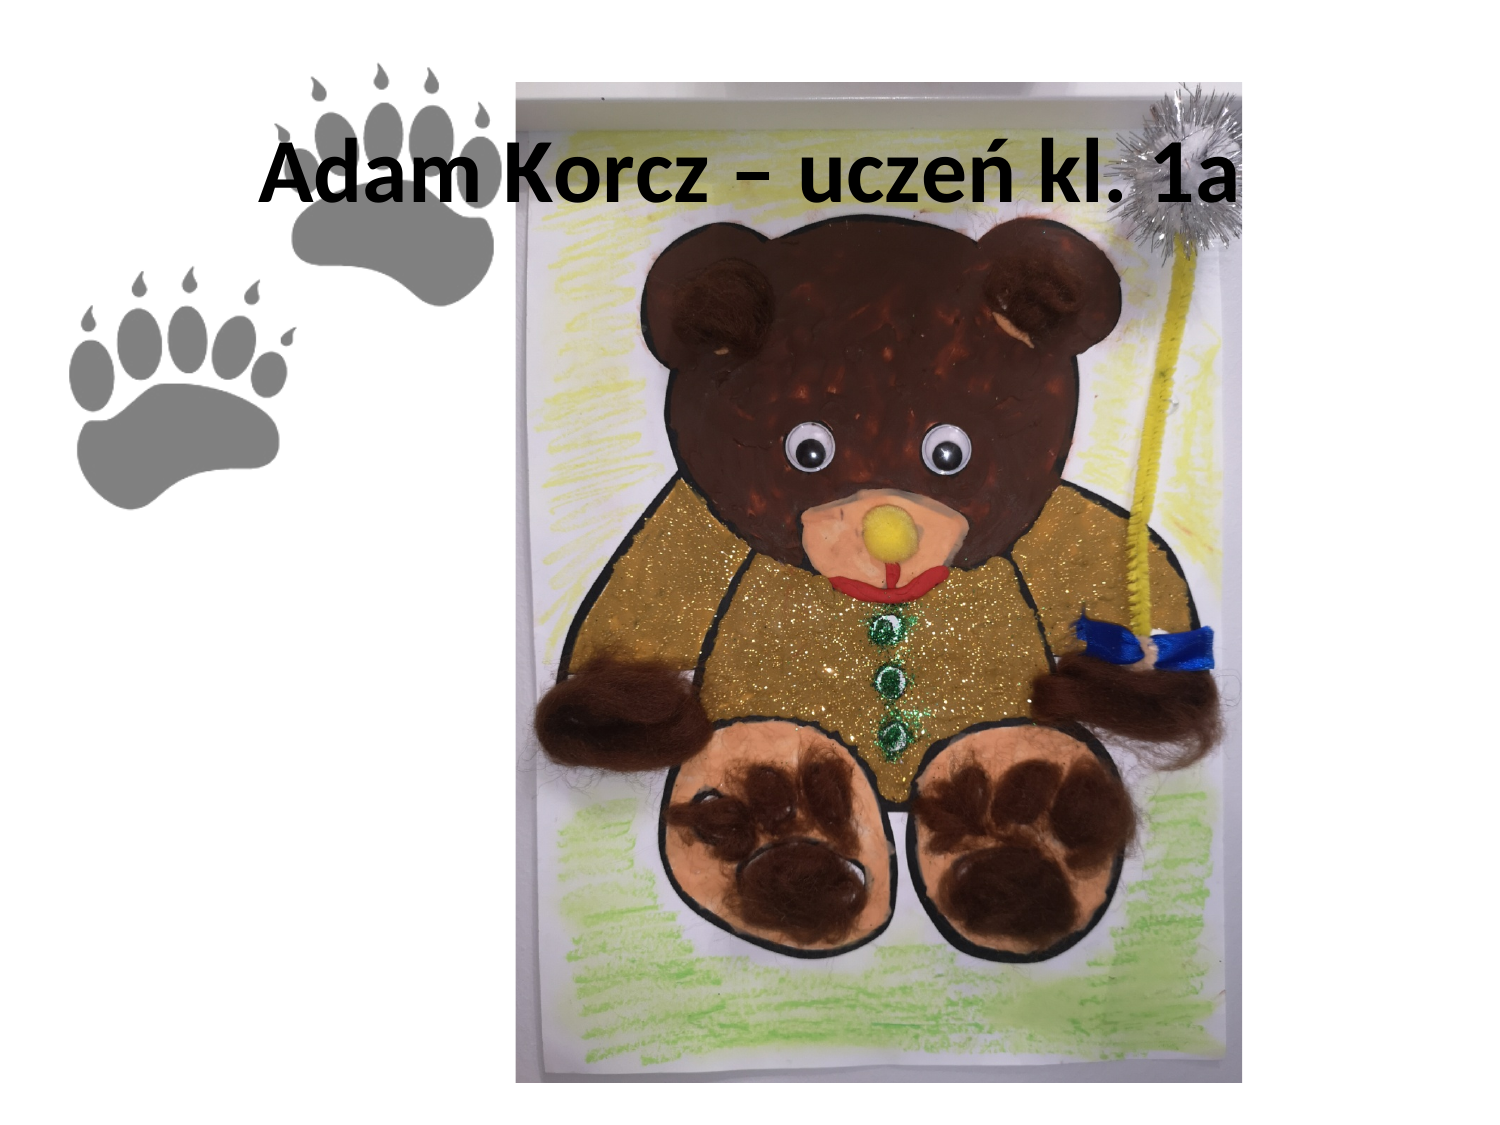

# Adam Korcz – uczeń kl. 1a